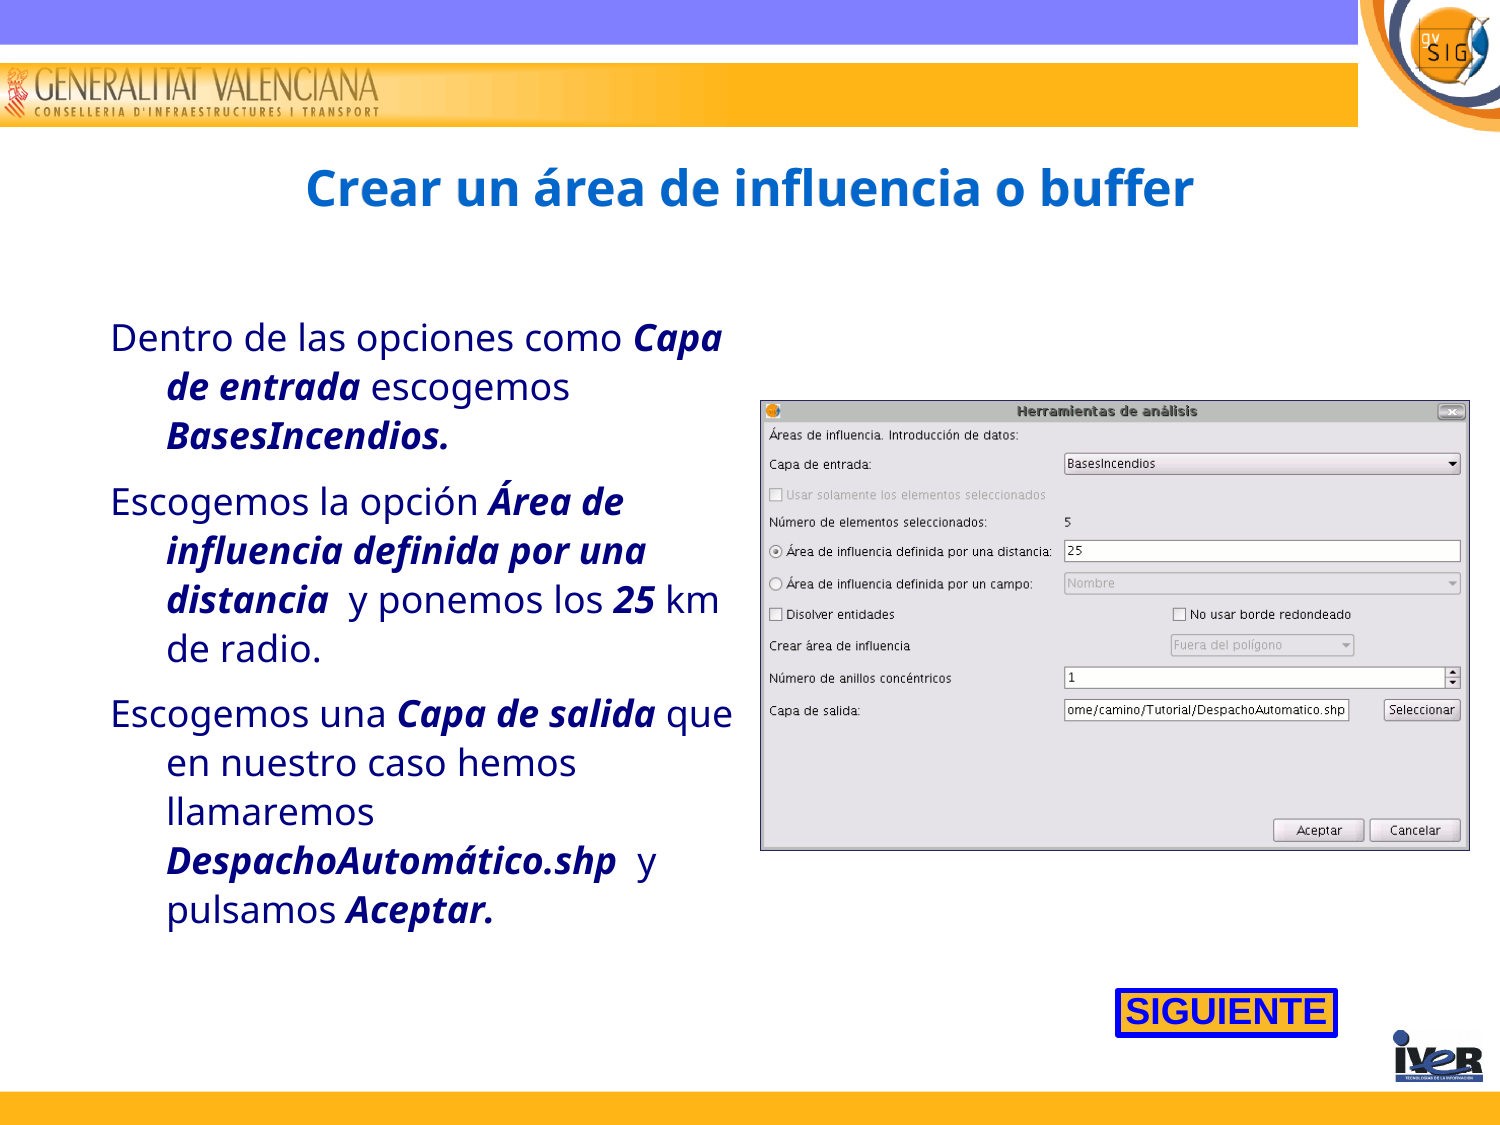

# Crear un área de influencia o buffer
Dentro de las opciones como Capa de entrada escogemos BasesIncendios.
Escogemos la opción Área de influencia definida por una distancia y ponemos los 25 km de radio.
Escogemos una Capa de salida que en nuestro caso hemos llamaremos DespachoAutomático.shp y pulsamos Aceptar.
SIGUIENTE